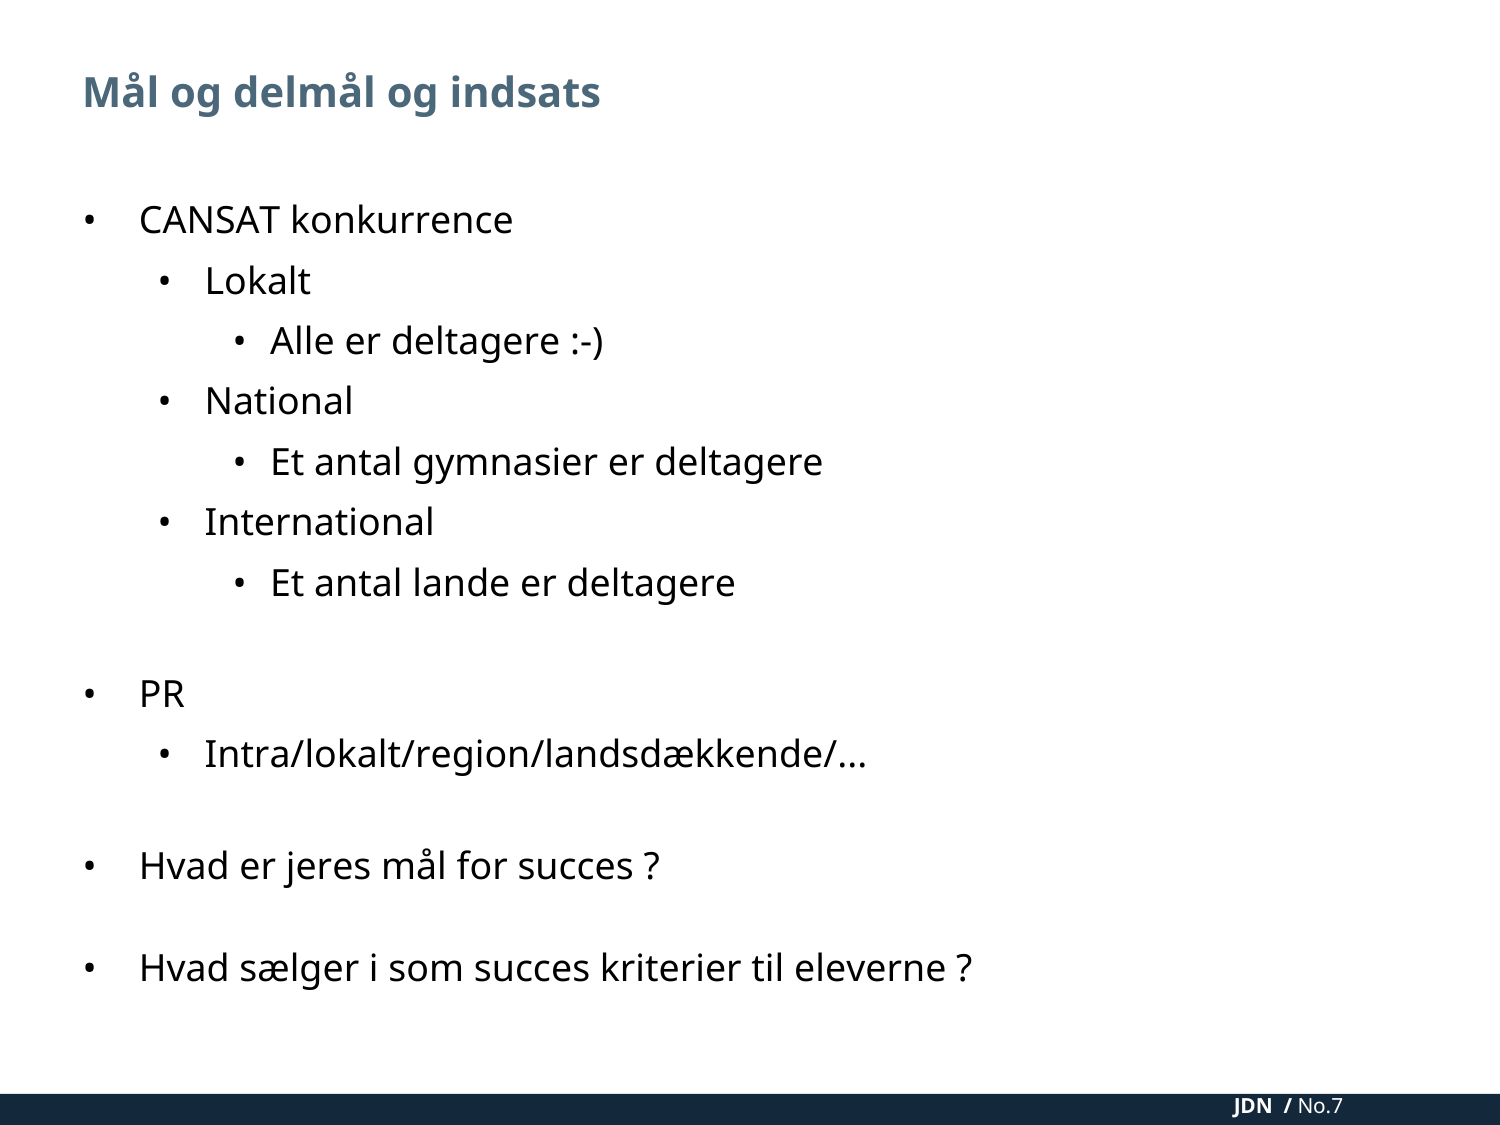

# Mål og delmål og indsats
CANSAT konkurrence
Lokalt
Alle er deltagere :-)
National
Et antal gymnasier er deltagere
International
Et antal lande er deltagere
PR
Intra/lokalt/region/landsdækkende/...
Hvad er jeres mål for succes ?
Hvad sælger i som succes kriterier til eleverne ?